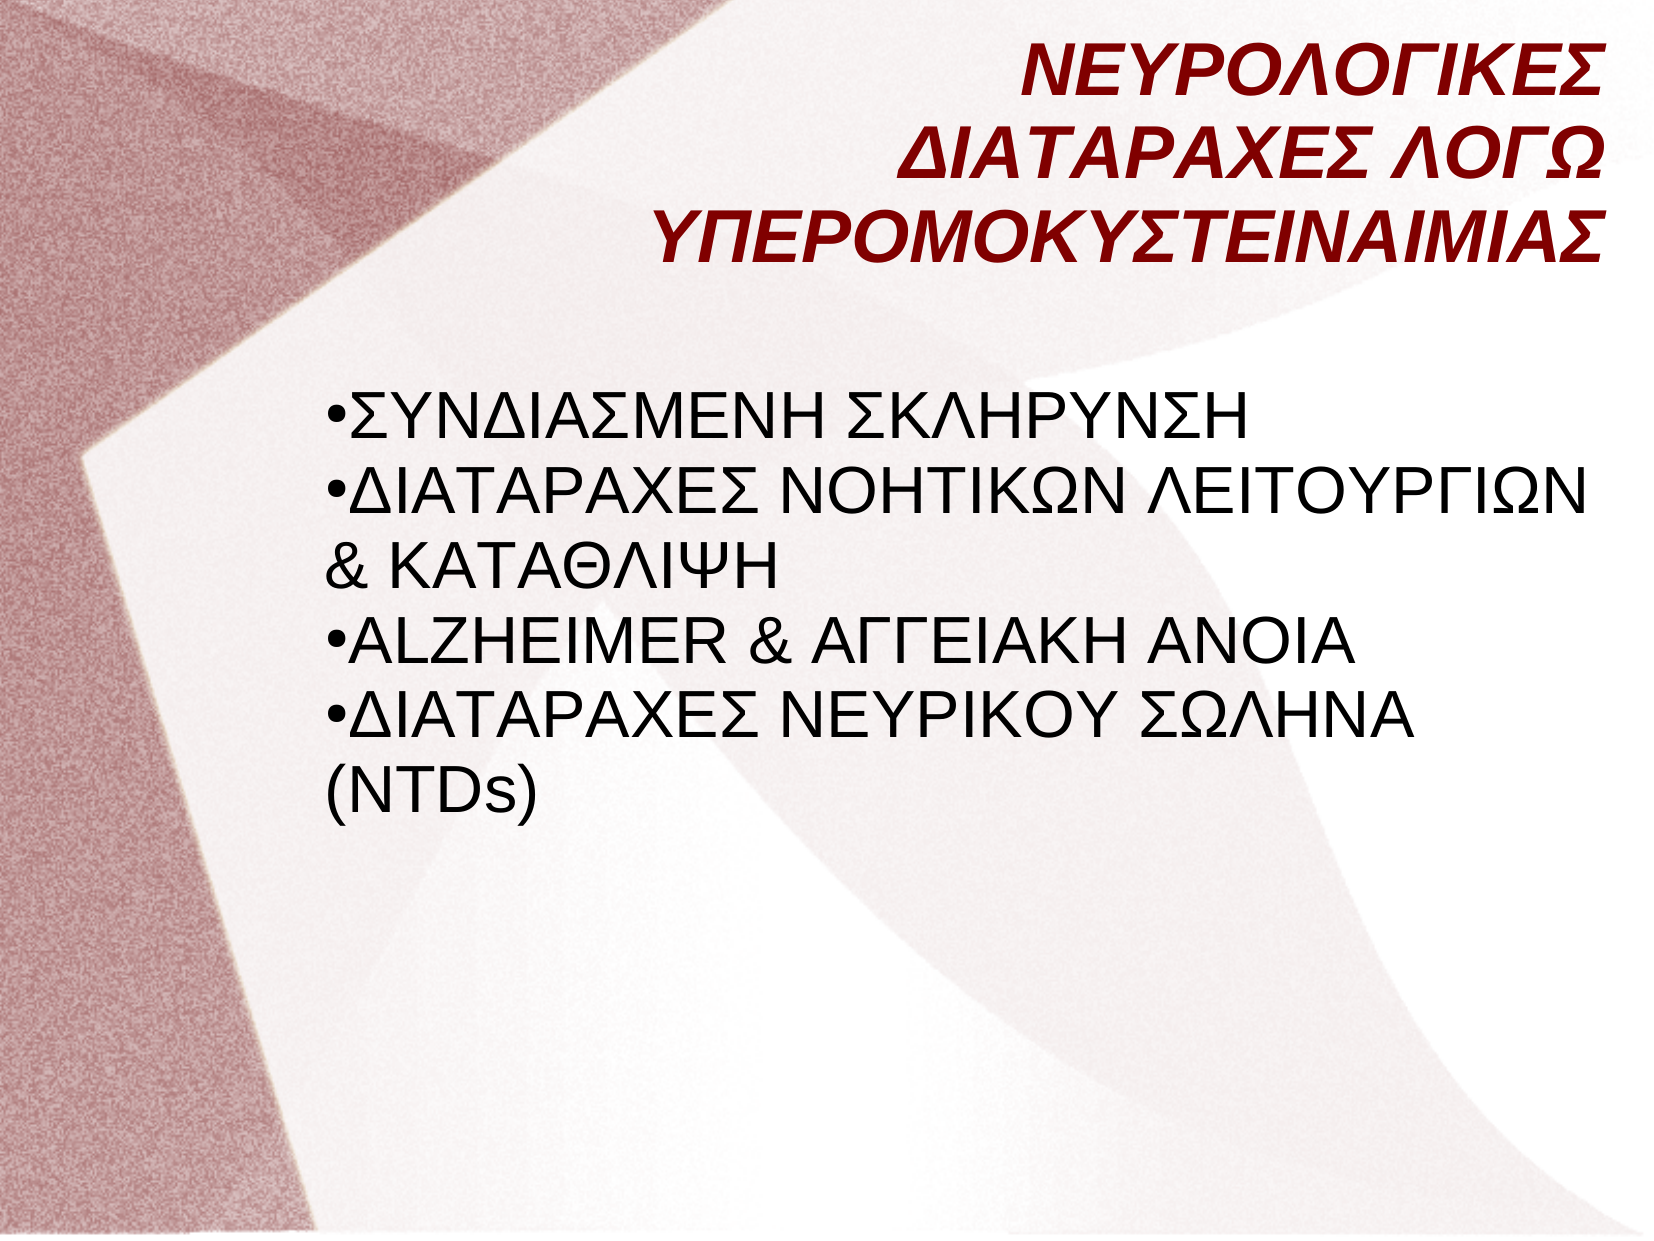

# ΝΕΥΡΟΛΟΓΙΚΕΣ ΔΙΑΤΑΡΑΧΕΣ ΛΟΓΩ ΥΠΕΡΟΜΟΚΥΣΤΕΙΝΑΙΜΙΑΣ
ΣΥΝΔΙΑΣΜΕΝΗ ΣΚΛΗΡΥΝΣΗ
ΔΙΑΤΑΡΑΧΕΣ ΝΟΗΤΙΚΩΝ ΛΕΙΤΟΥΡΓΙΩΝ & ΚΑΤΑΘΛΙΨΗ
ALZHEIMER & ΑΓΓΕΙΑΚΗ ΑΝΟΙΑ
ΔΙΑΤΑΡΑΧΕΣ ΝΕΥΡΙΚΟΥ ΣΩΛΗΝΑ (ΝΤDs)